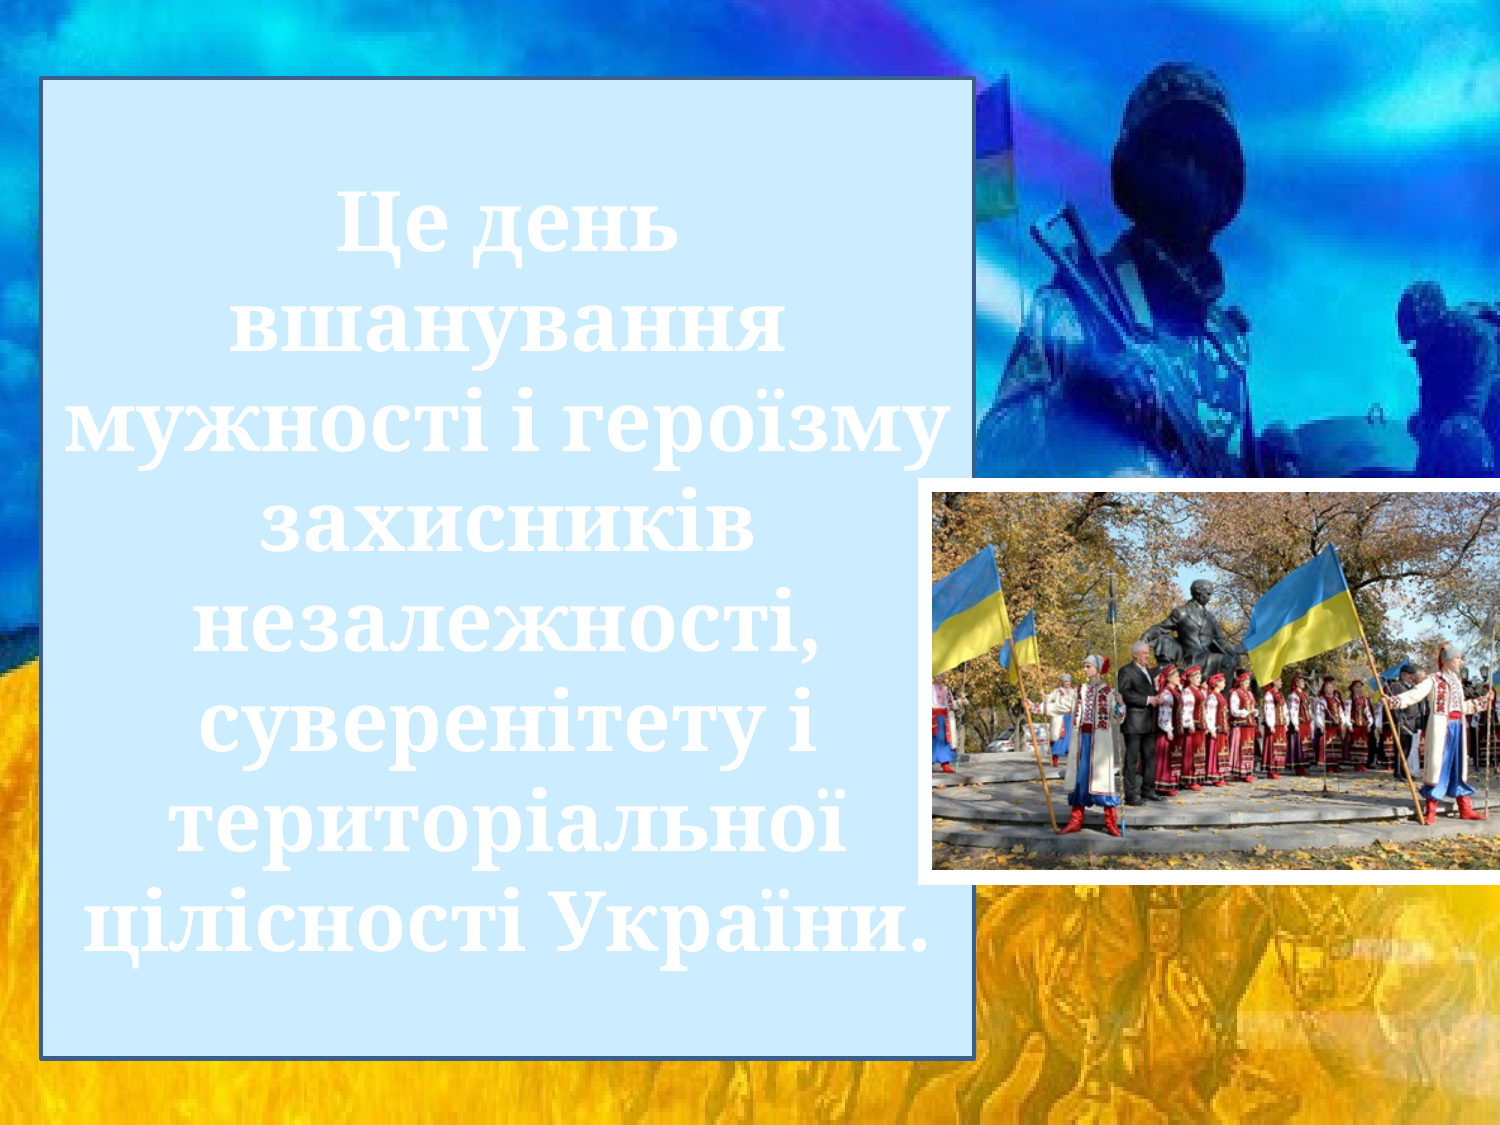

Це день вшанування мужності і героїзму захисників незалежності, суверенітету і територіальної цілісності України.